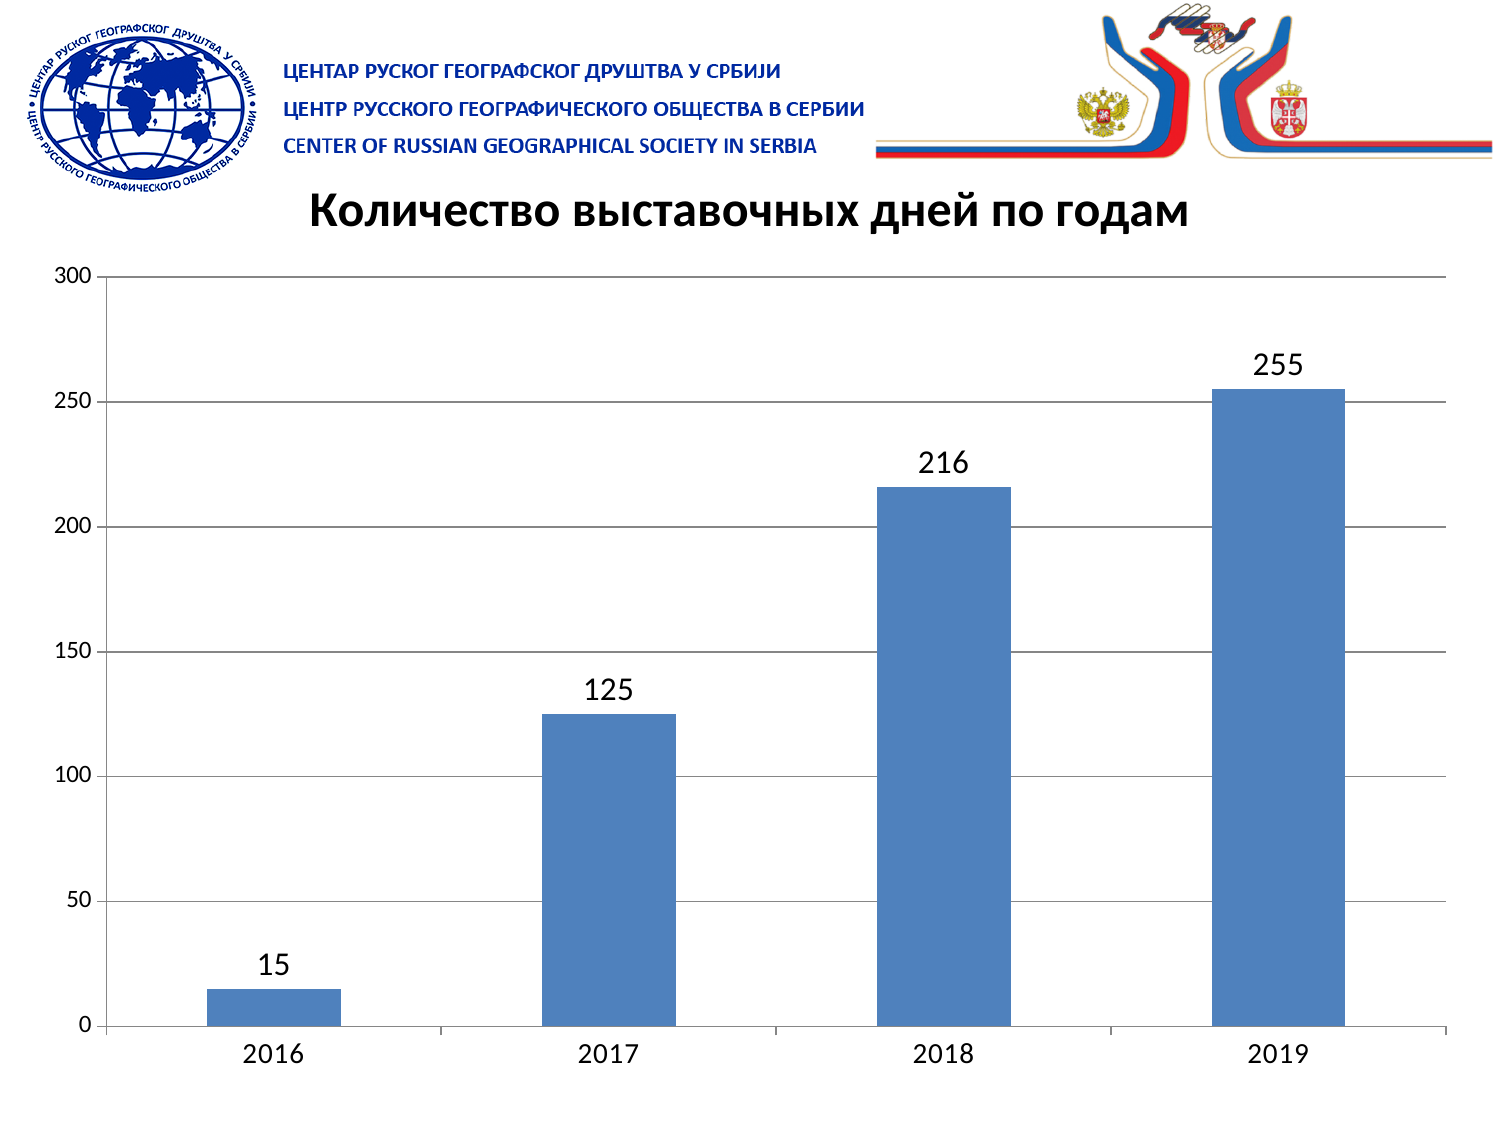

Количество выставочных дней по годам
### Chart
| Category | Series1 |
|---|---|
| 2016 | 15.0 |
| 2017 | 125.0 |
| 2018 | 216.0 |
| 2019 | 255.0 |